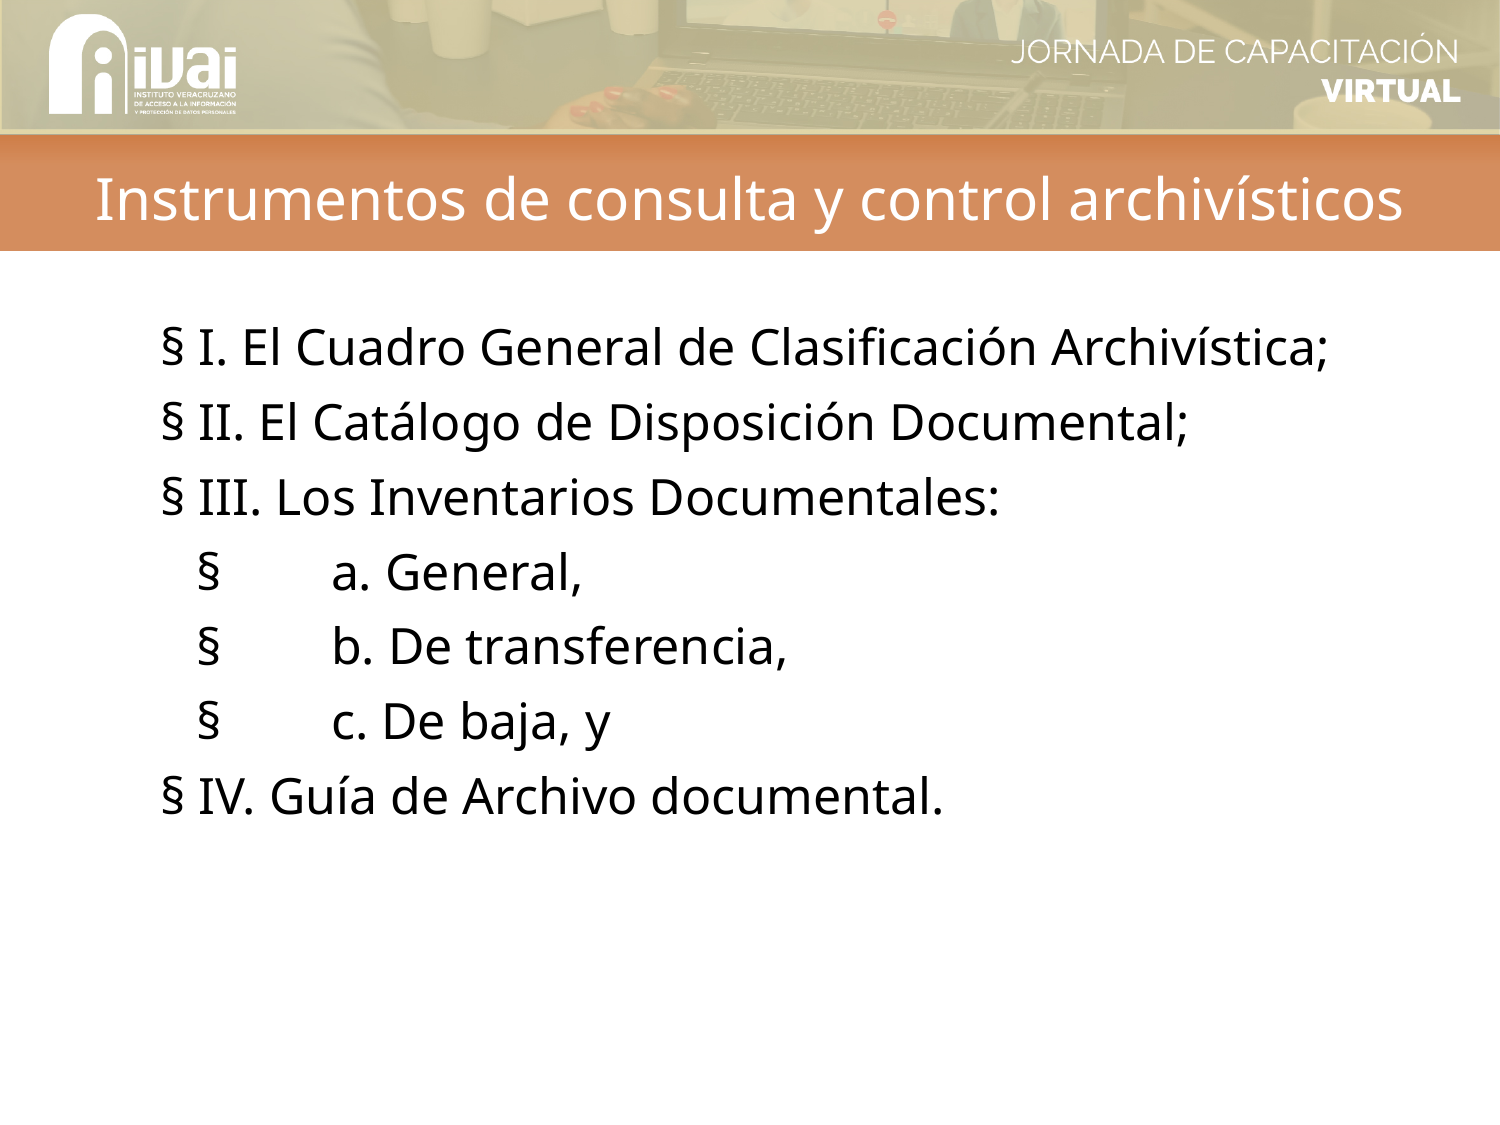

Instrumentos de consulta y control archivísticos
I. El Cuadro General de Clasificación Archivística;
II. El Catálogo de Disposición Documental;
III. Los Inventarios Documentales:
 a. General,
 b. De transferencia,
 c. De baja, y
IV. Guía de Archivo documental.